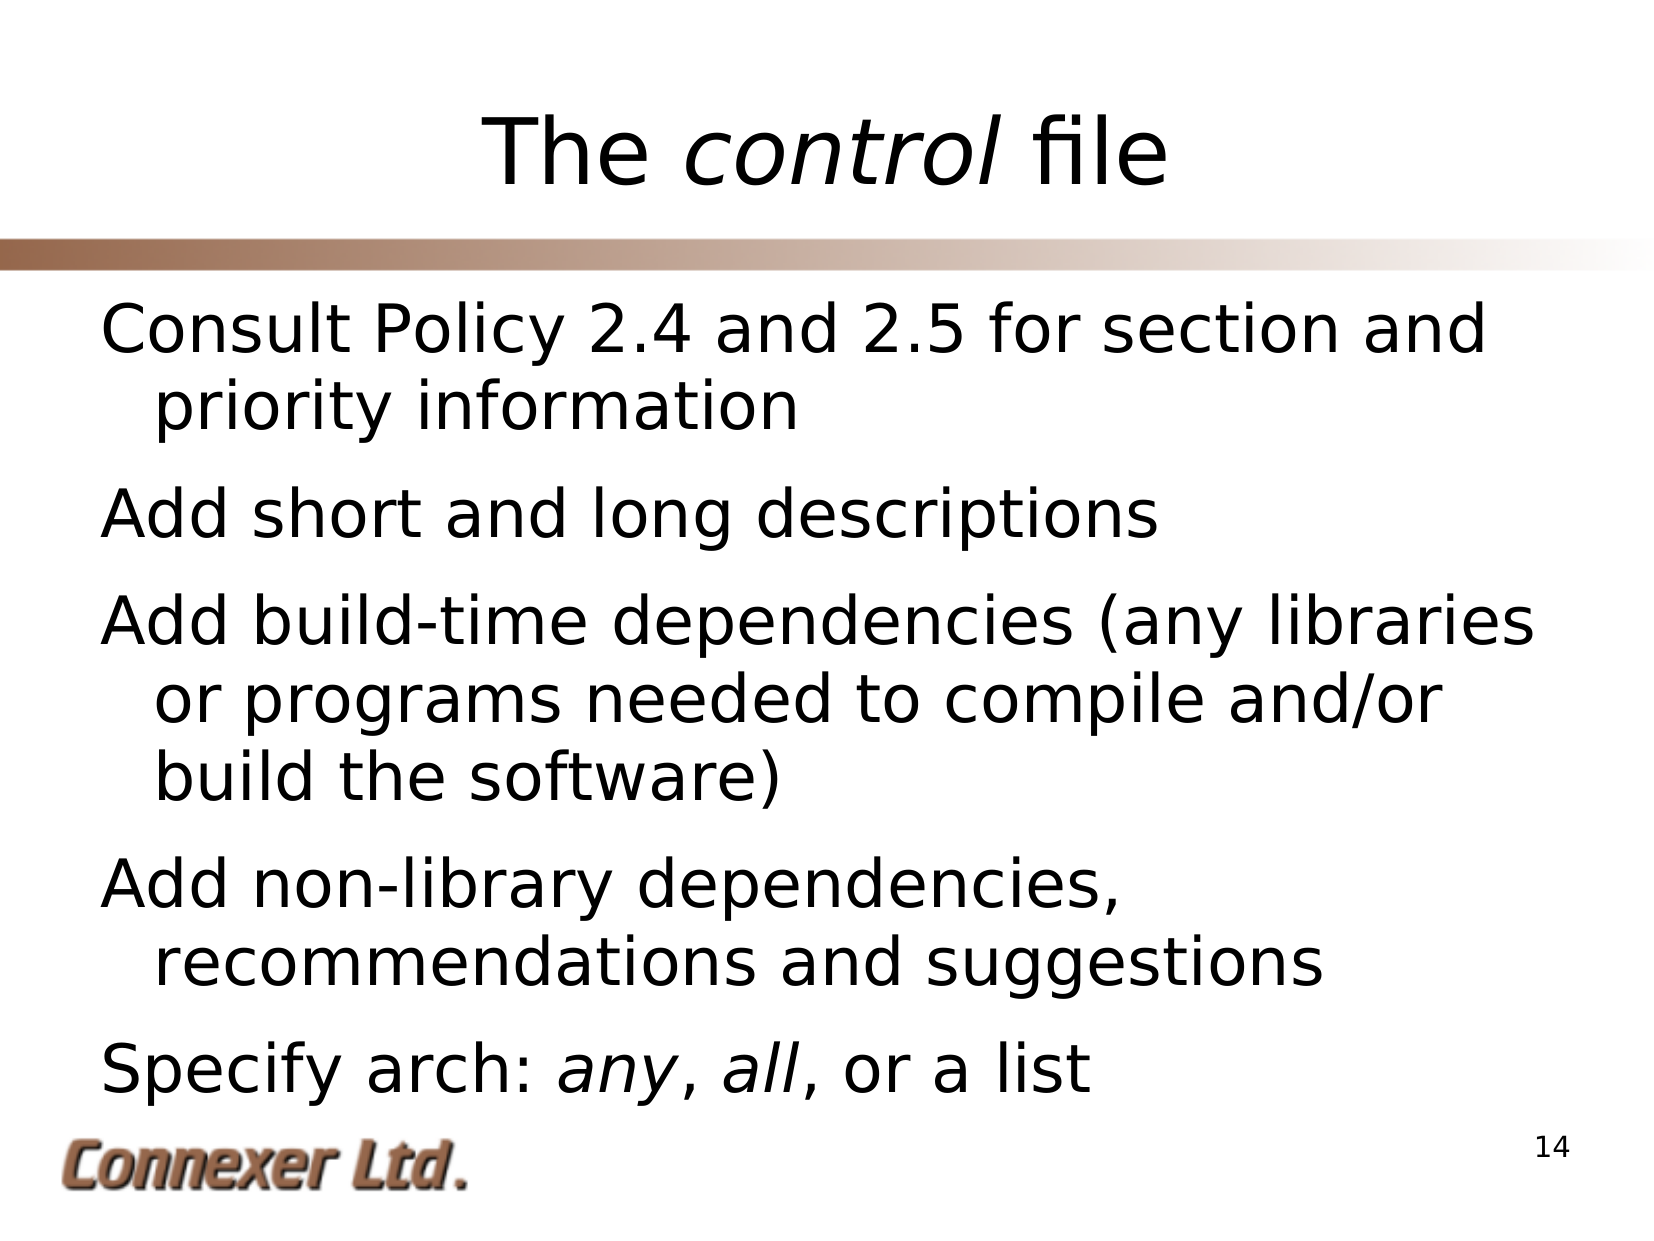

# The control file
Consult Policy 2.4 and 2.5 for section and priority information
Add short and long descriptions
Add build-time dependencies (any libraries or programs needed to compile and/or build the software)
Add non-library dependencies, recommendations and suggestions
Specify arch: any, all, or a list
14